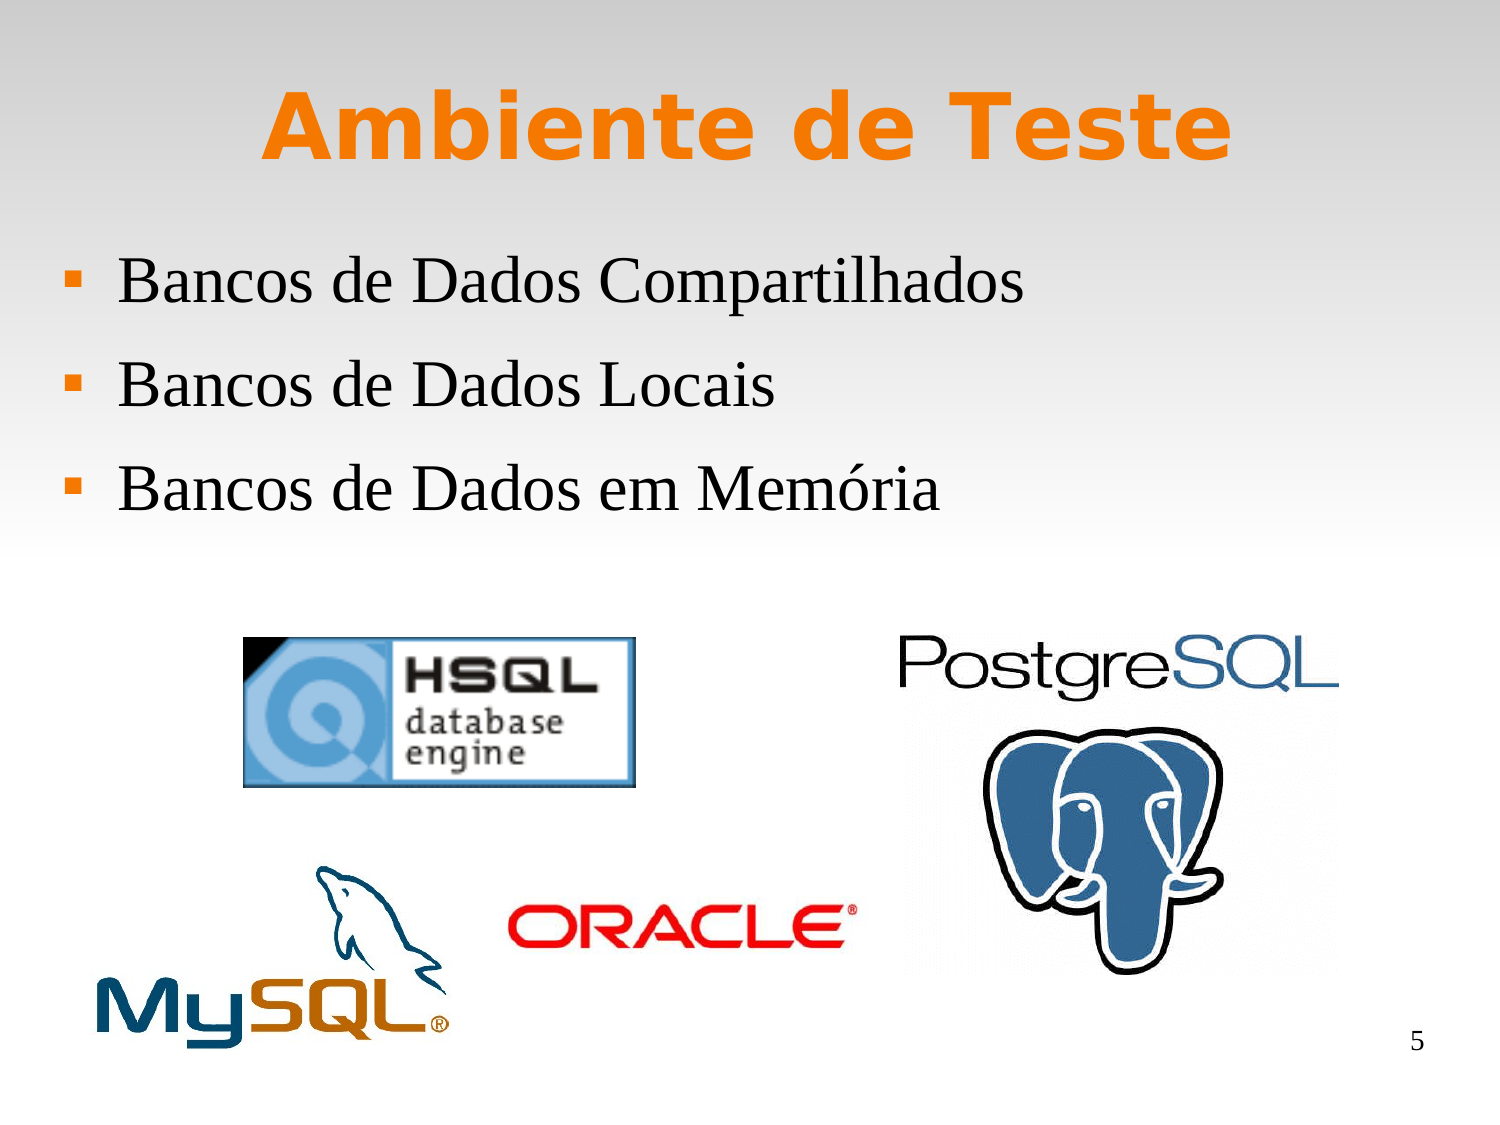

# Ambiente de Teste
Bancos de Dados Compartilhados
Bancos de Dados Locais
Bancos de Dados em Memória
5